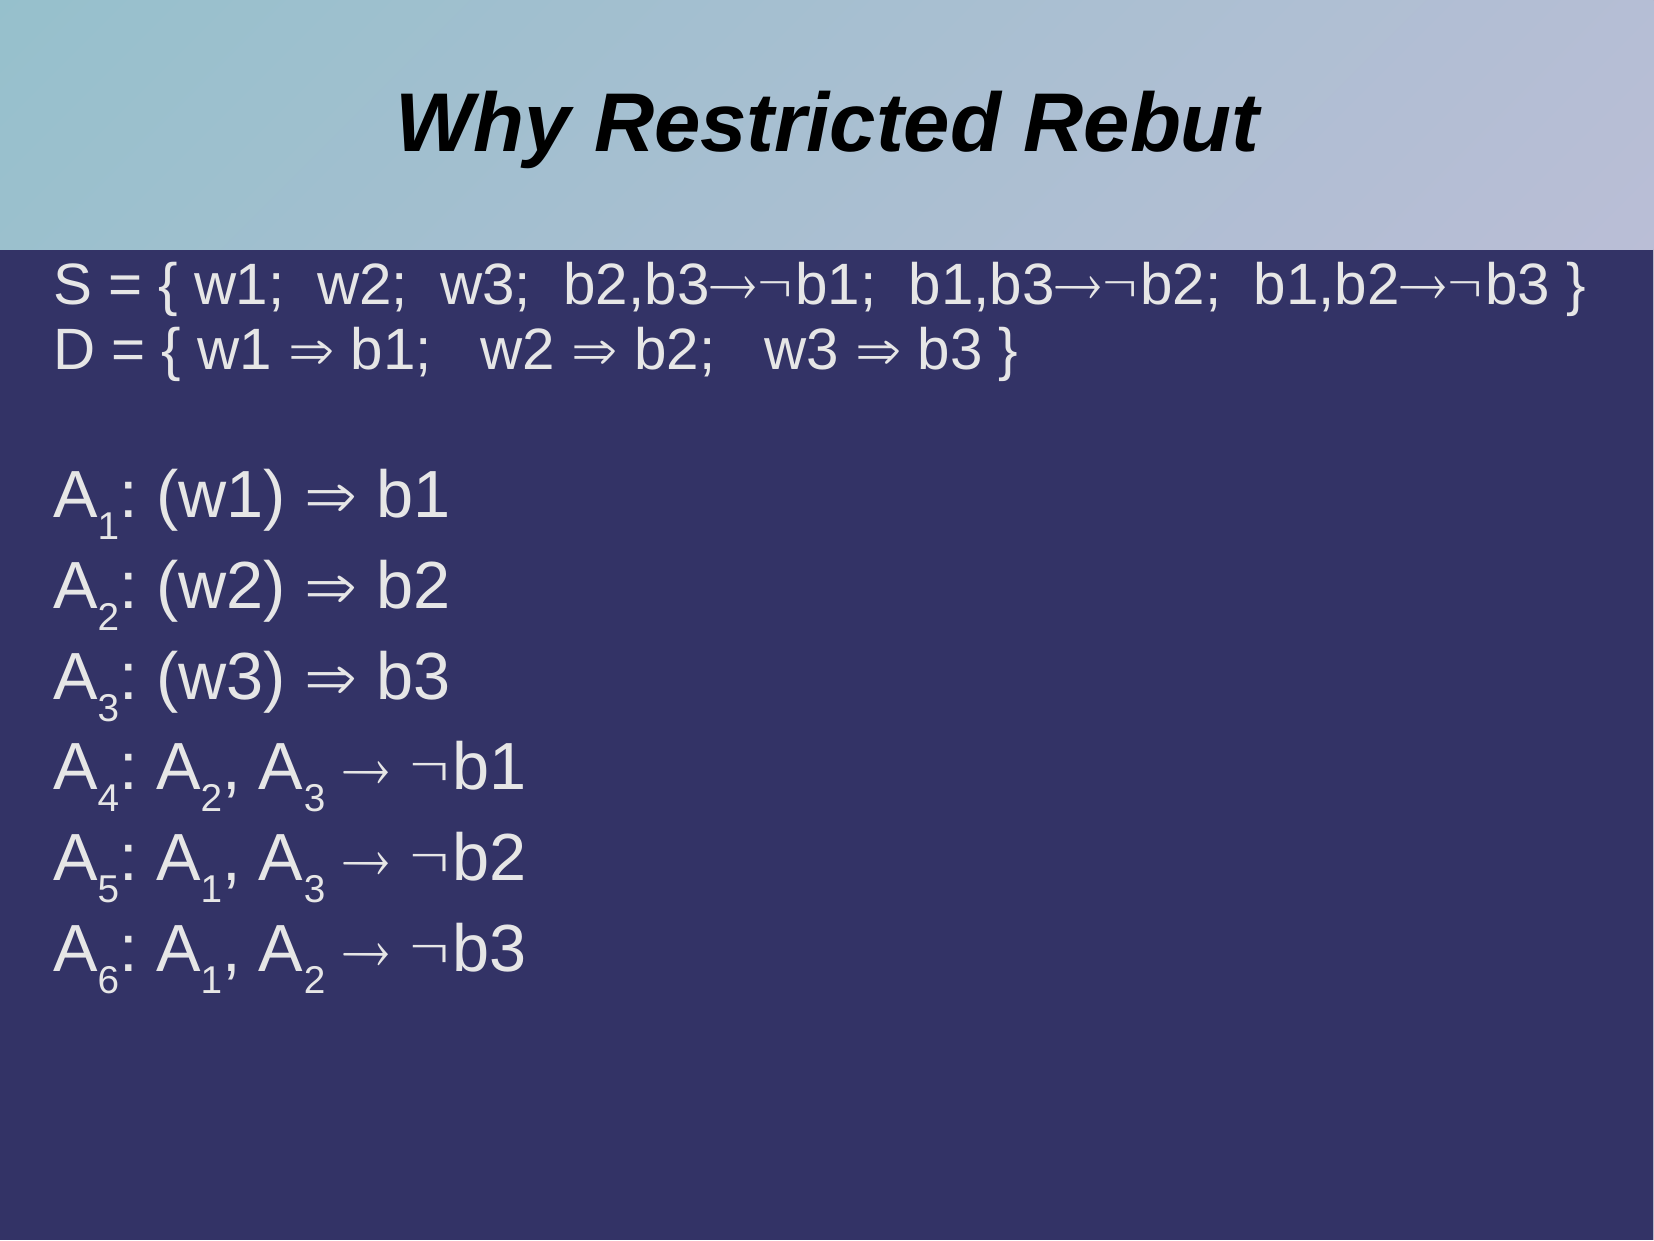

# Why Restricted Rebut
S = { w1; w2; w3; b2,b3¬b1; b1,b3¬b2; b1,b2¬b3 }
D = { w1 ⇒ b1; w2 ⇒ b2; w3 ⇒ b3 }
A1: (w1) ⇒ b1
A2: (w2) ⇒ b2
A3: (w3) ⇒ b3
A4: A2, A3  ¬b1
A5: A1, A3  ¬b2
A6: A1, A2  ¬b3